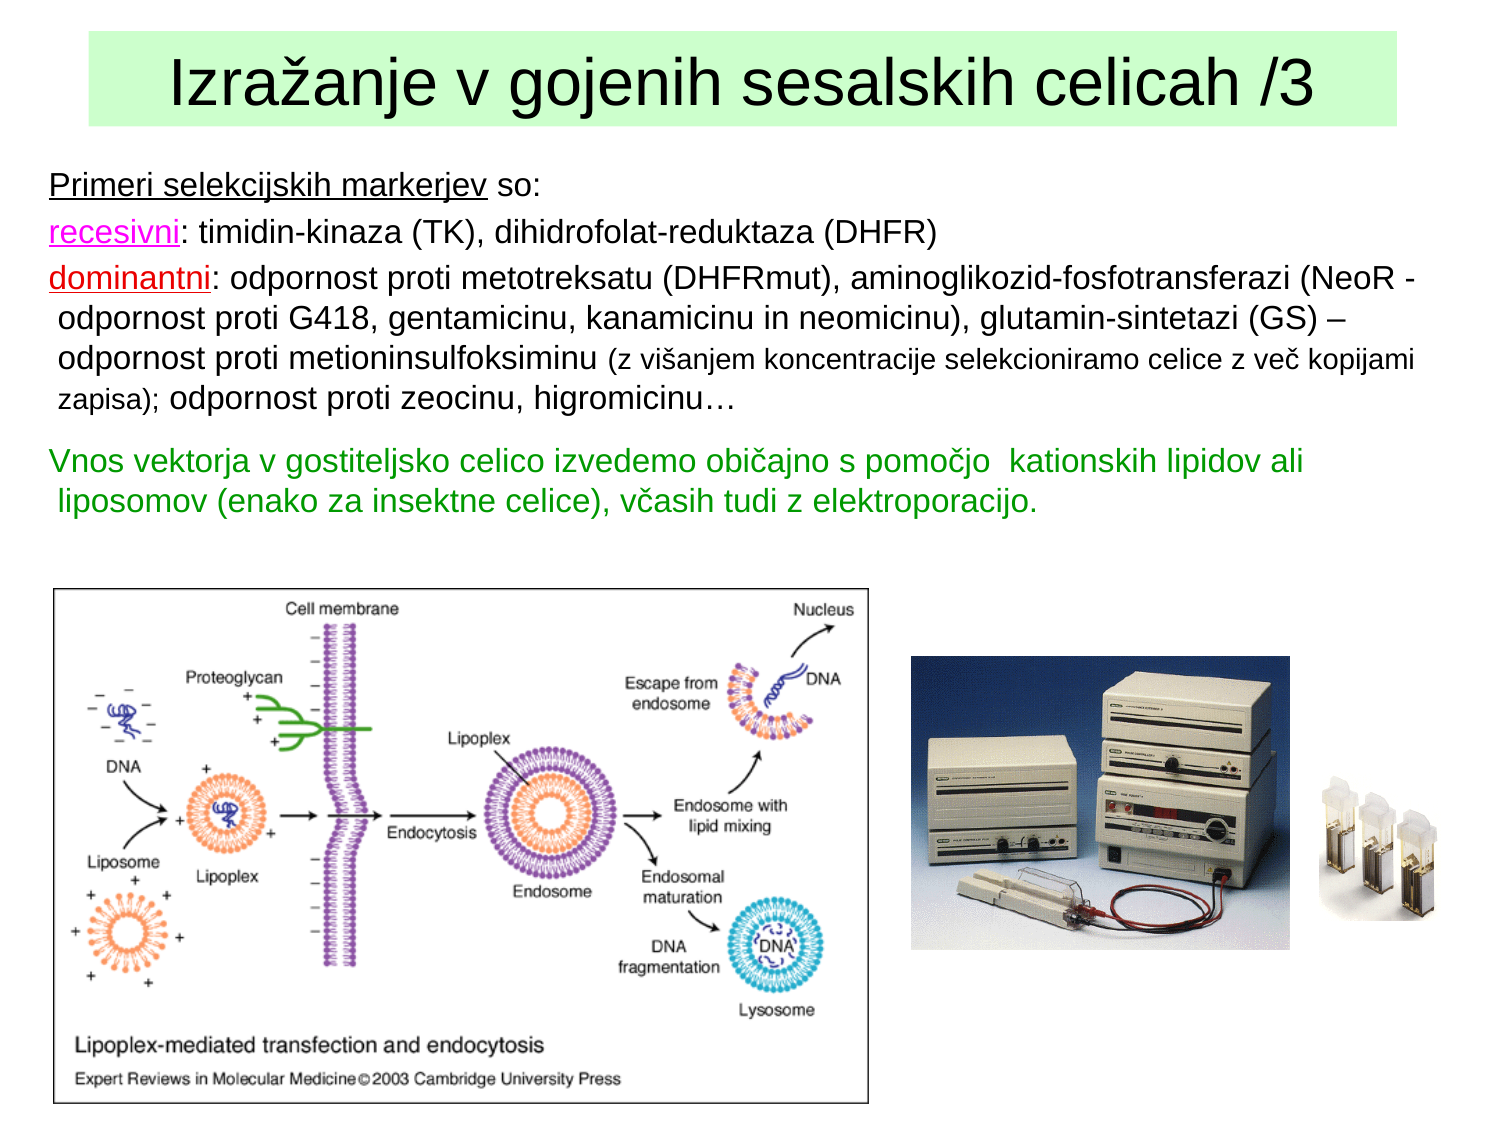

Izražanje v gojenih sesalskih celicah /3
# Primeri selekcijskih markerjev so:
recesivni: timidin-kinaza (TK), dihidrofolat-reduktaza (DHFR)
dominantni: odpornost proti metotreksatu (DHFRmut), aminoglikozid-fosfotransferazi (NeoR - odpornost proti G418, gentamicinu, kanamicinu in neomicinu), glutamin-sintetazi (GS) – odpornost proti metioninsulfoksiminu (z višanjem koncentracije selekcioniramo celice z več kopijami zapisa); odpornost proti zeocinu, higromicinu…
Vnos vektorja v gostiteljsko celico izvedemo običajno s pomočjo kationskih lipidov ali liposomov (enako za insektne celice), včasih tudi z elektroporacijo.